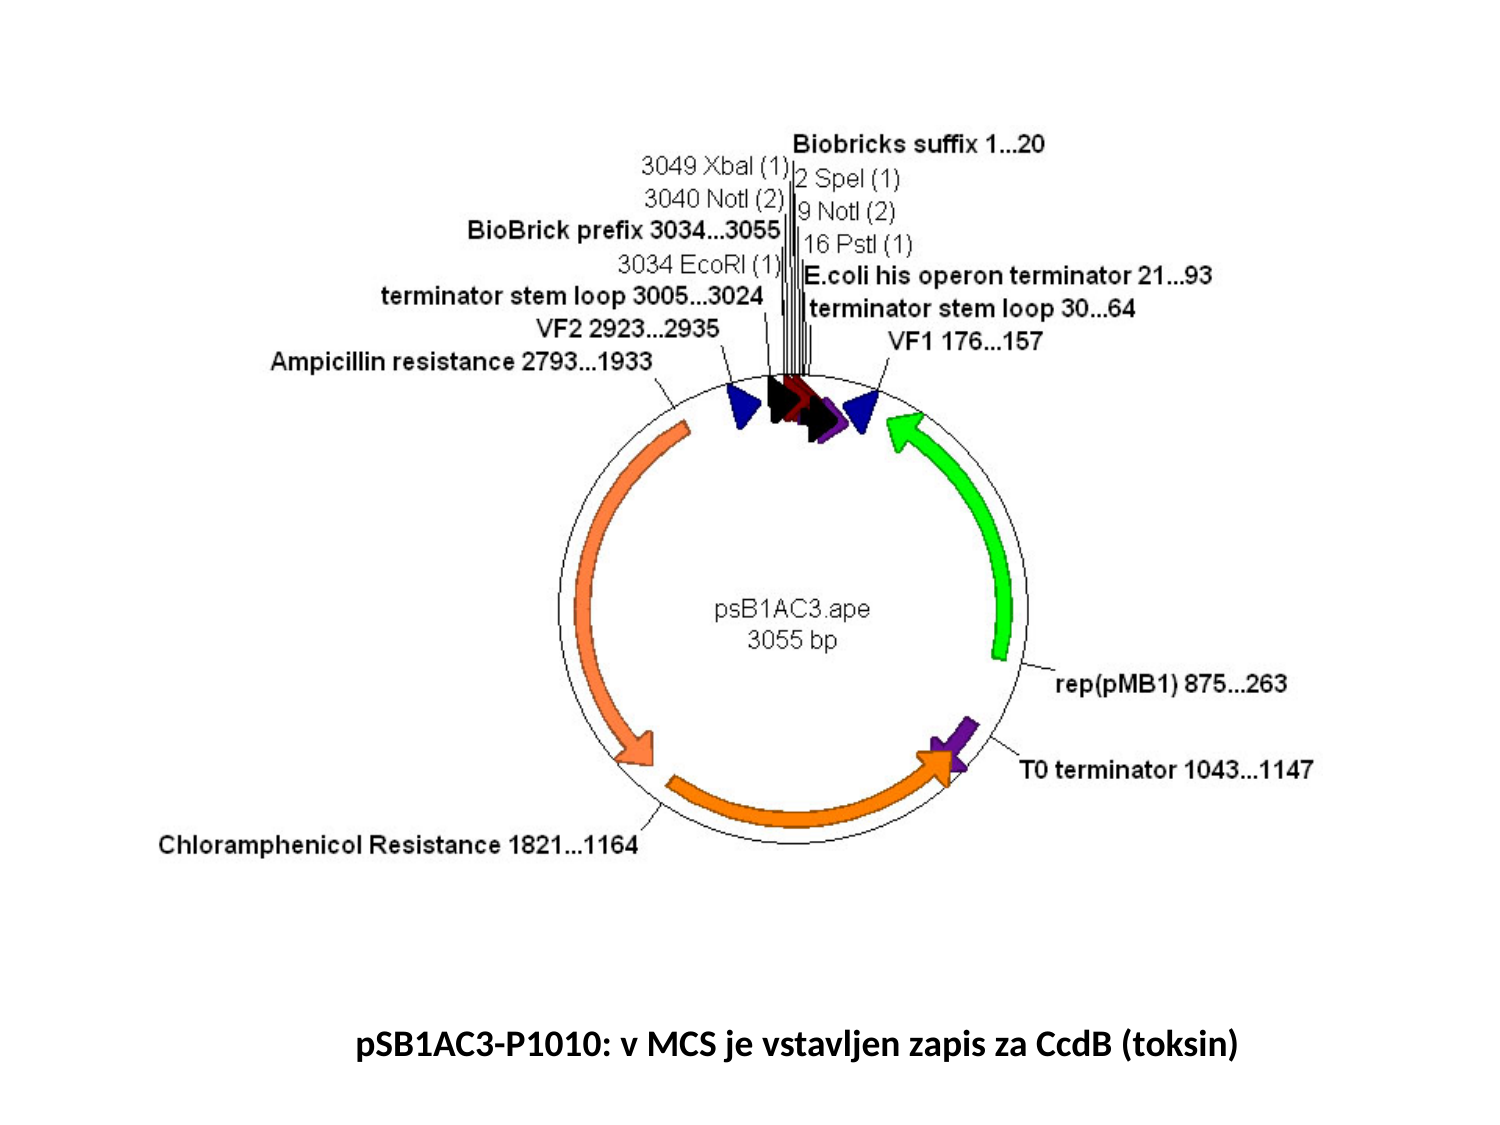

pSB1AC3-P1010: v MCS je vstavljen zapis za CcdB (toksin)